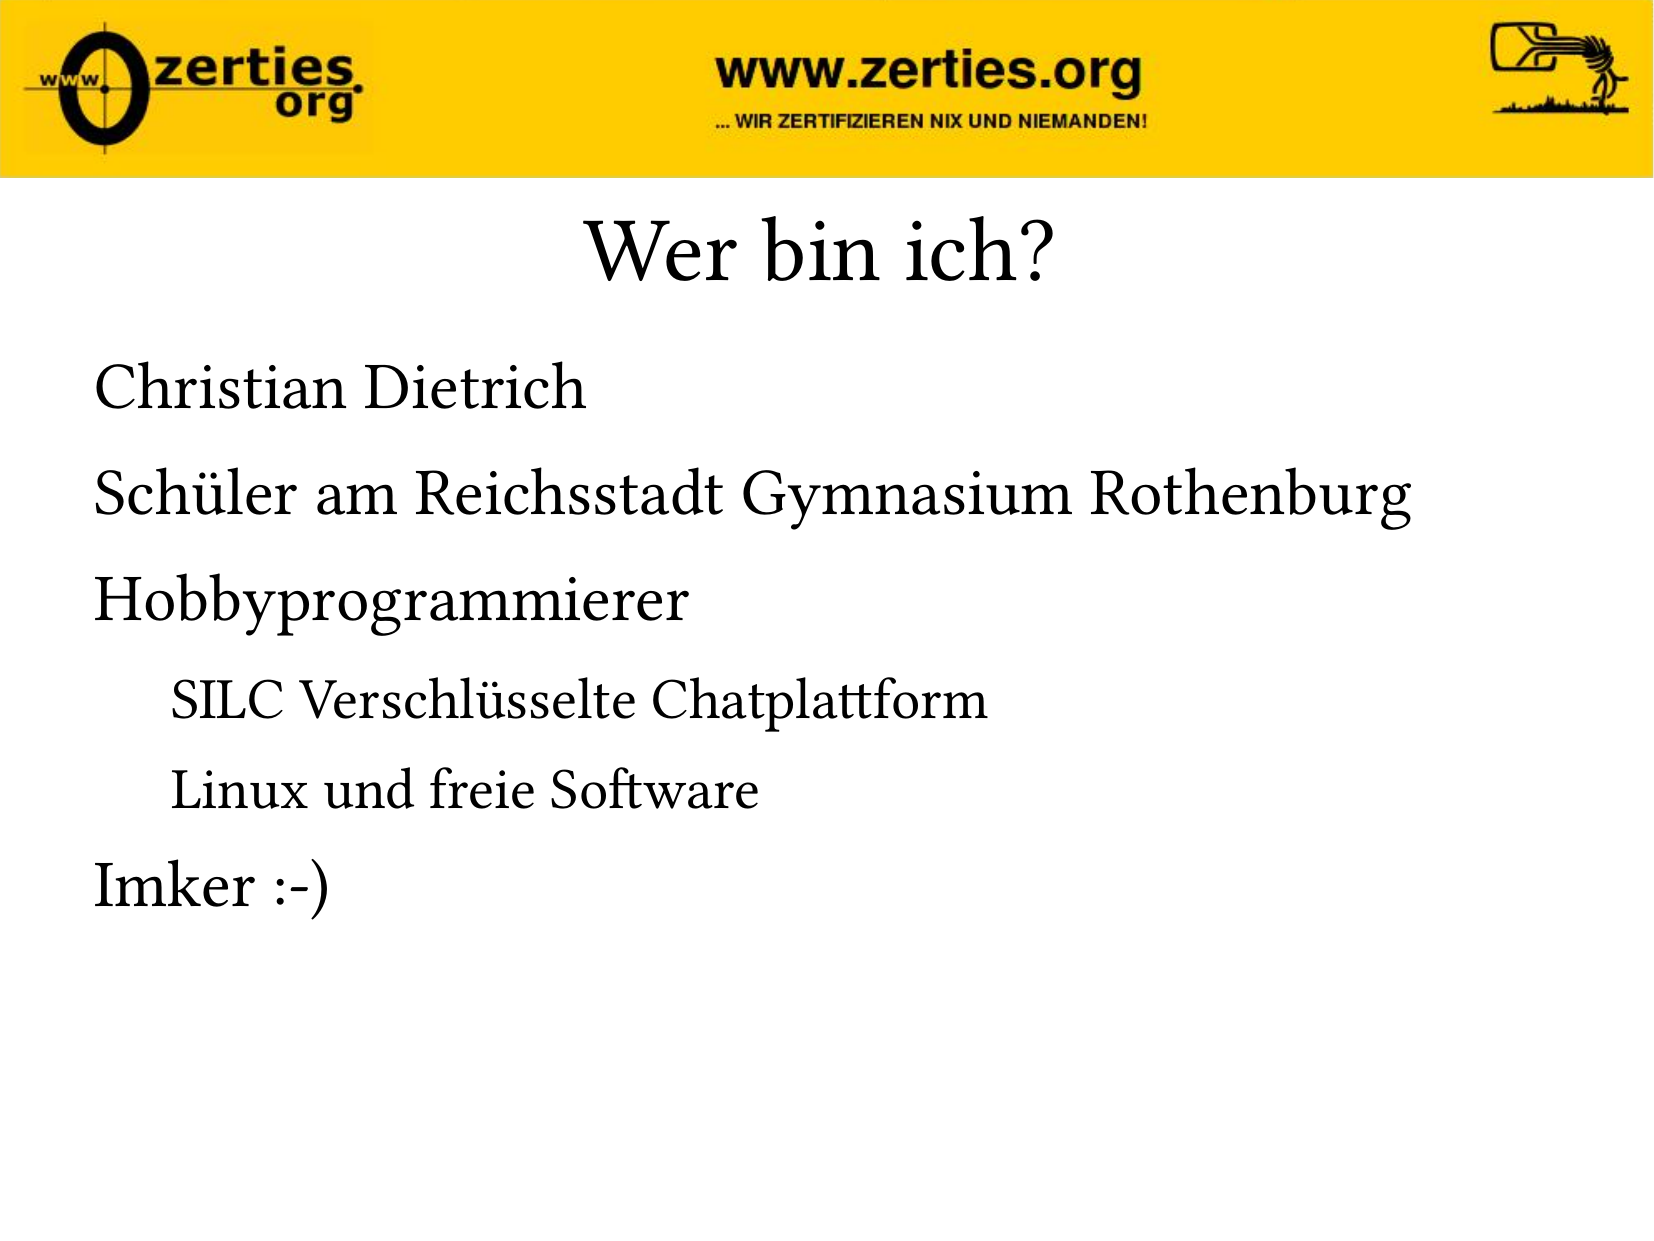

# Wer bin ich?
Christian Dietrich
Schüler am Reichsstadt Gymnasium Rothenburg
Hobbyprogrammierer
SILC Verschlüsselte Chatplattform
Linux und freie Software
Imker :-)